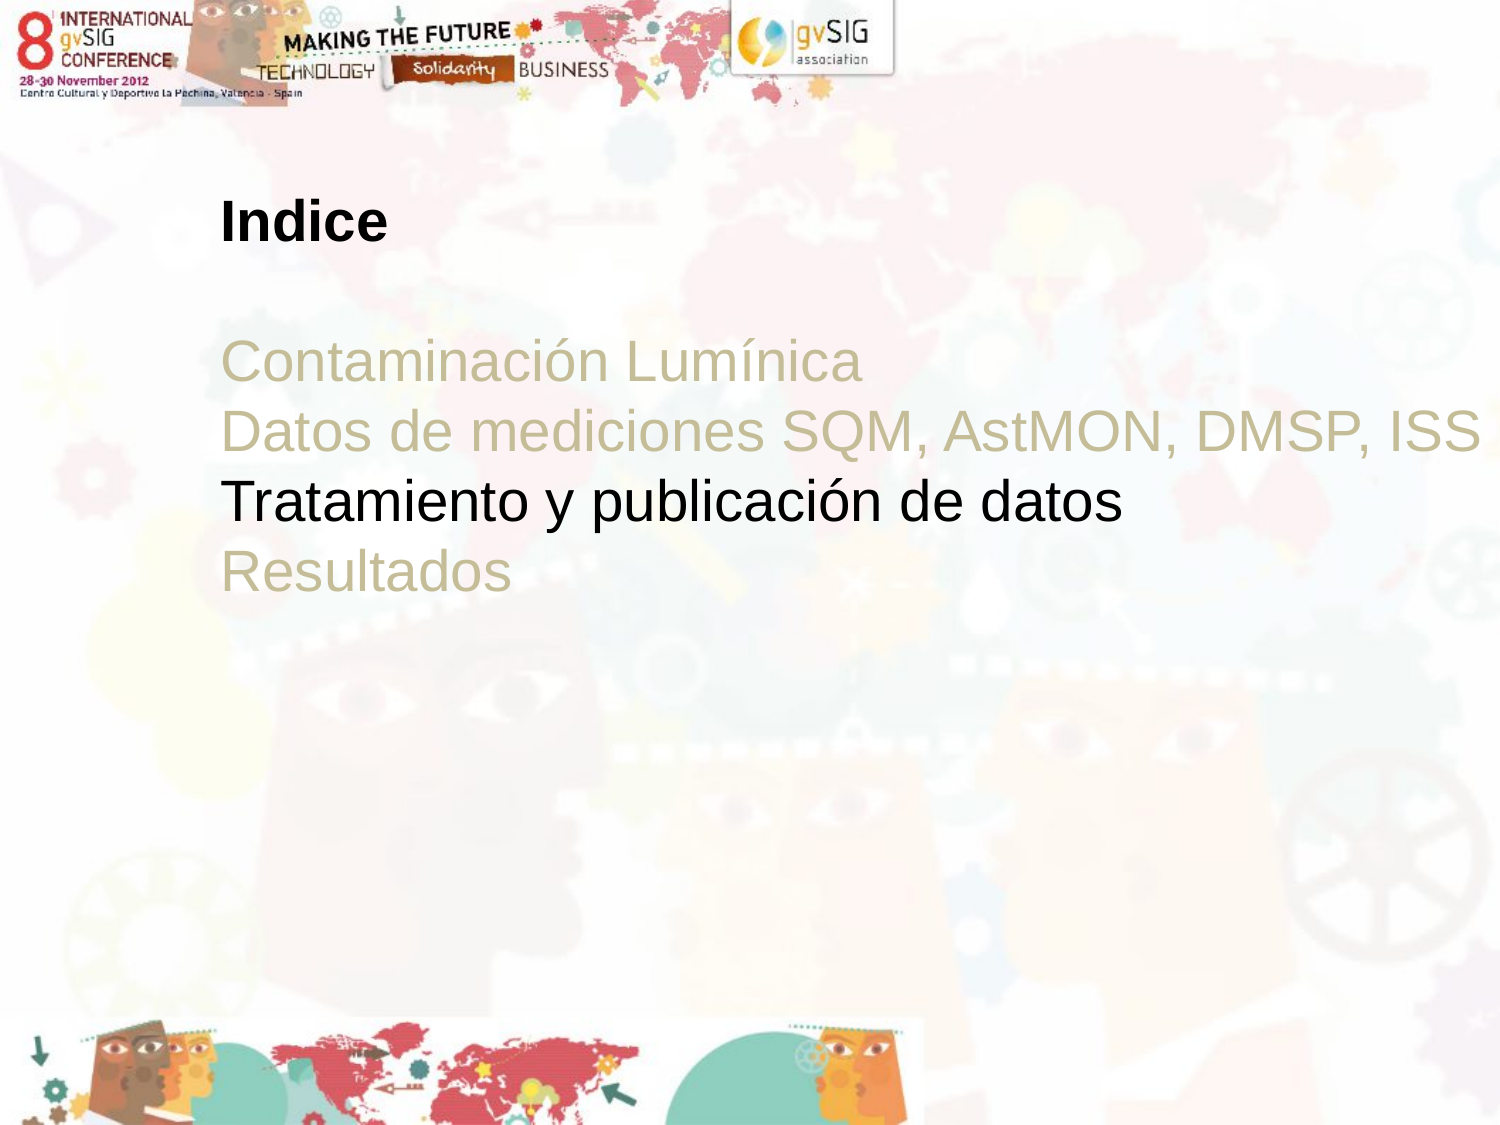

Indice
Contaminación Lumínica
Datos de mediciones SQM, AstMON, DMSP, ISS
Tratamiento y publicación de datos
Resultados